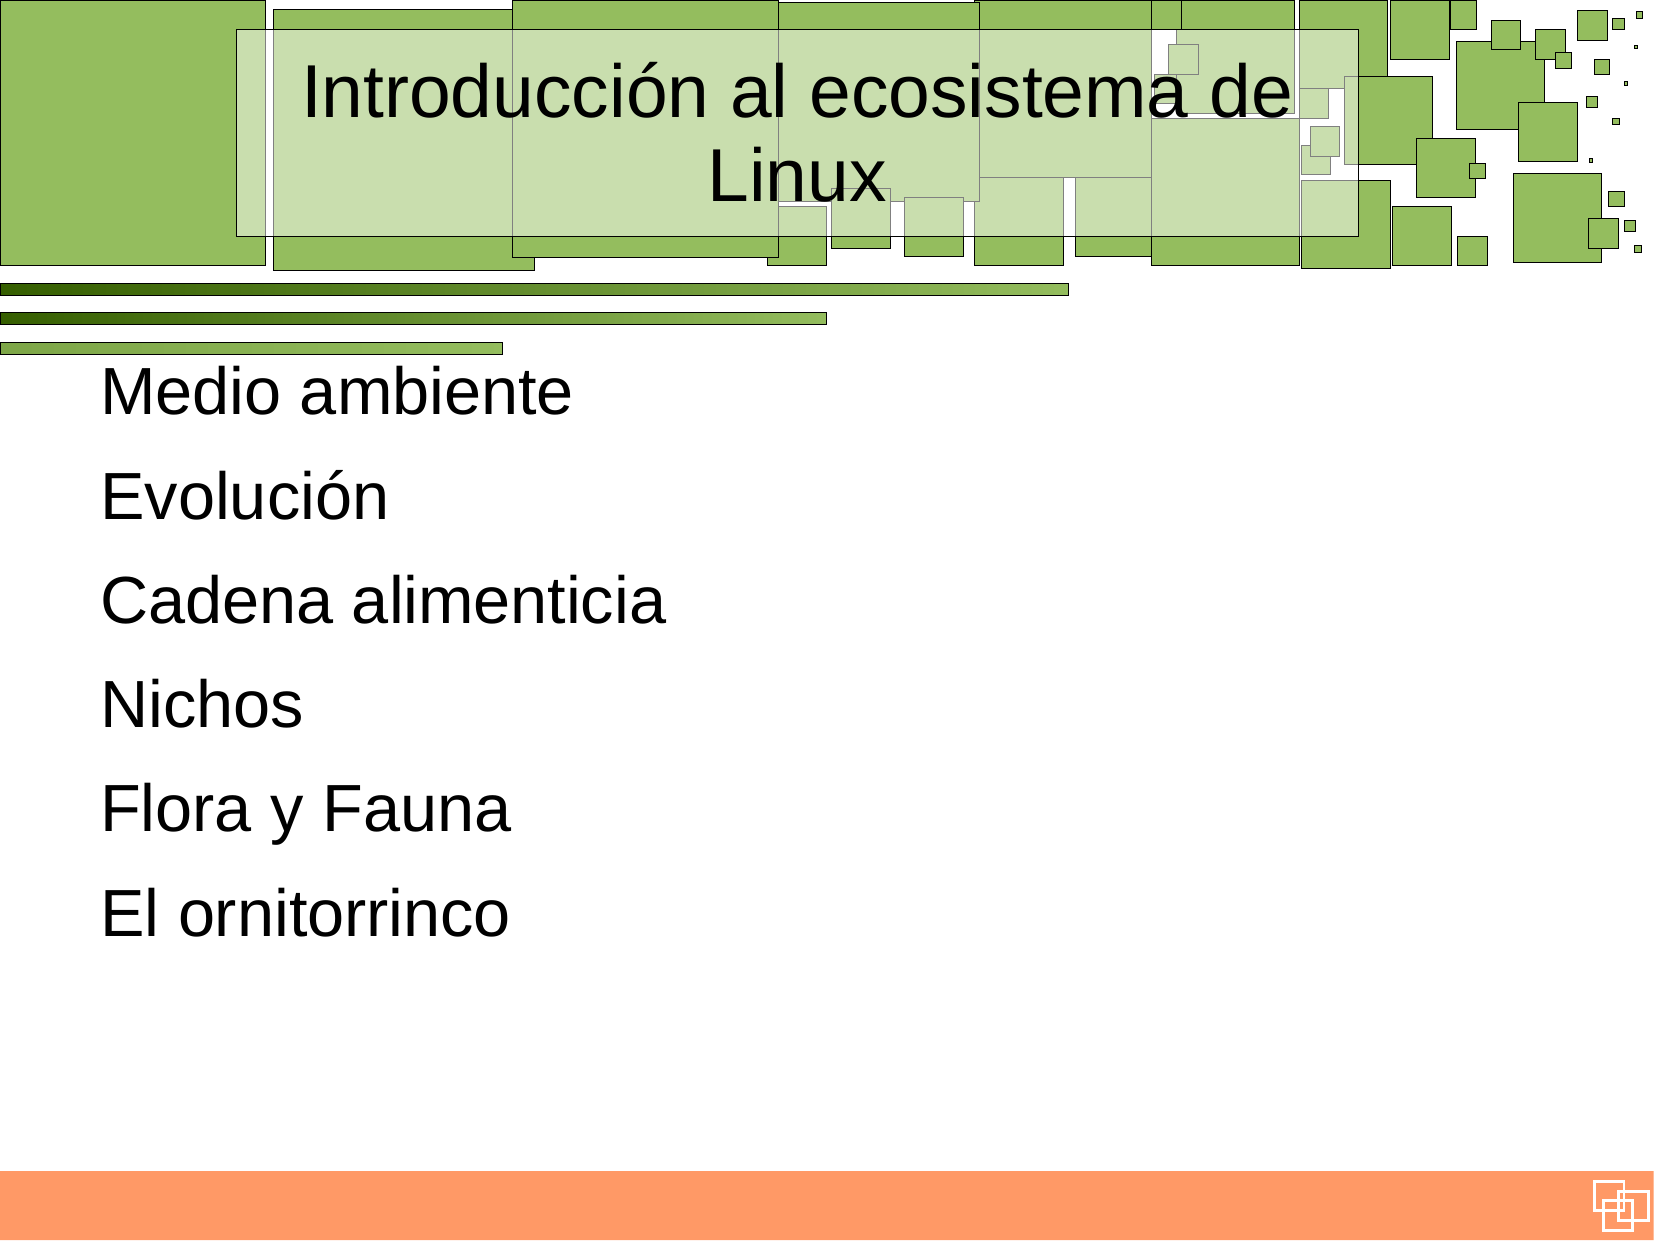

# Introducción al ecosistema de Linux
Medio ambiente
Evolución
Cadena alimenticia
Nichos
Flora y Fauna
El ornitorrinco